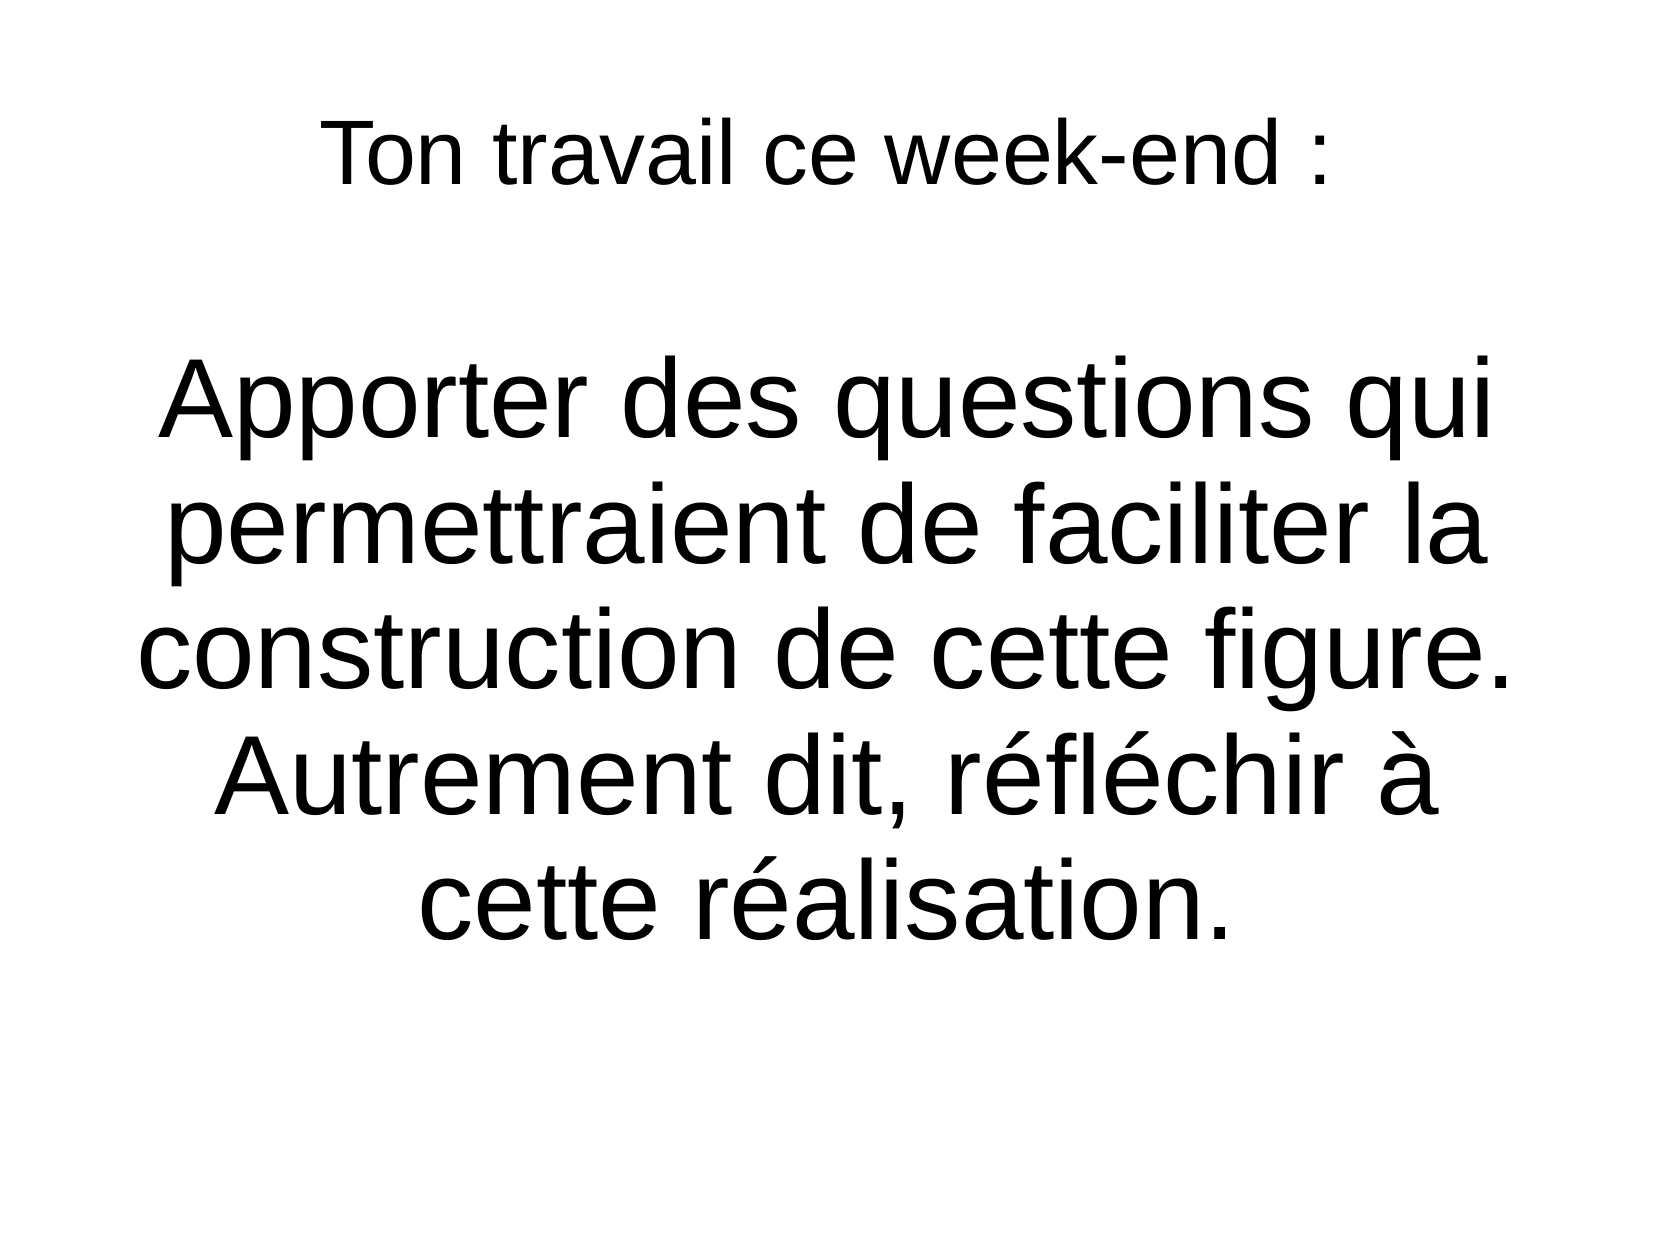

# Ton travail ce week-end :
Apporter des questions qui permettraient de faciliter la construction de cette figure.
Autrement dit, réfléchir à cette réalisation.